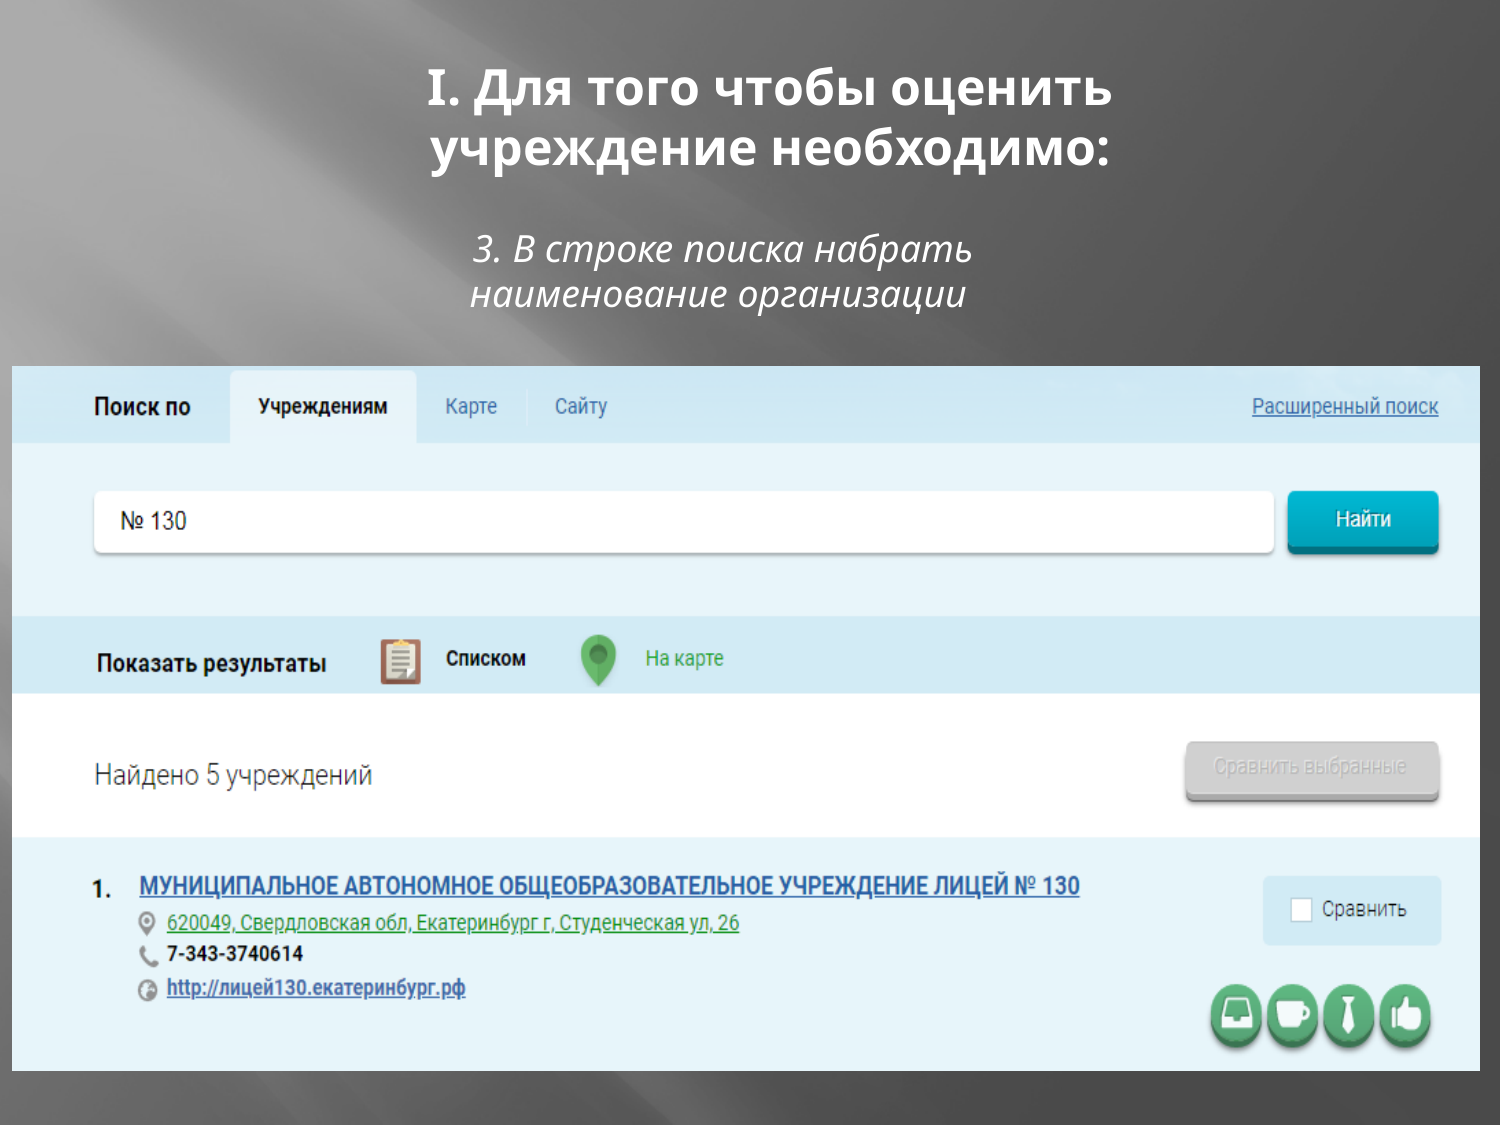

I. Для того чтобы оценить учреждение необходимо:
3. В строке поиска набрать наименование организации